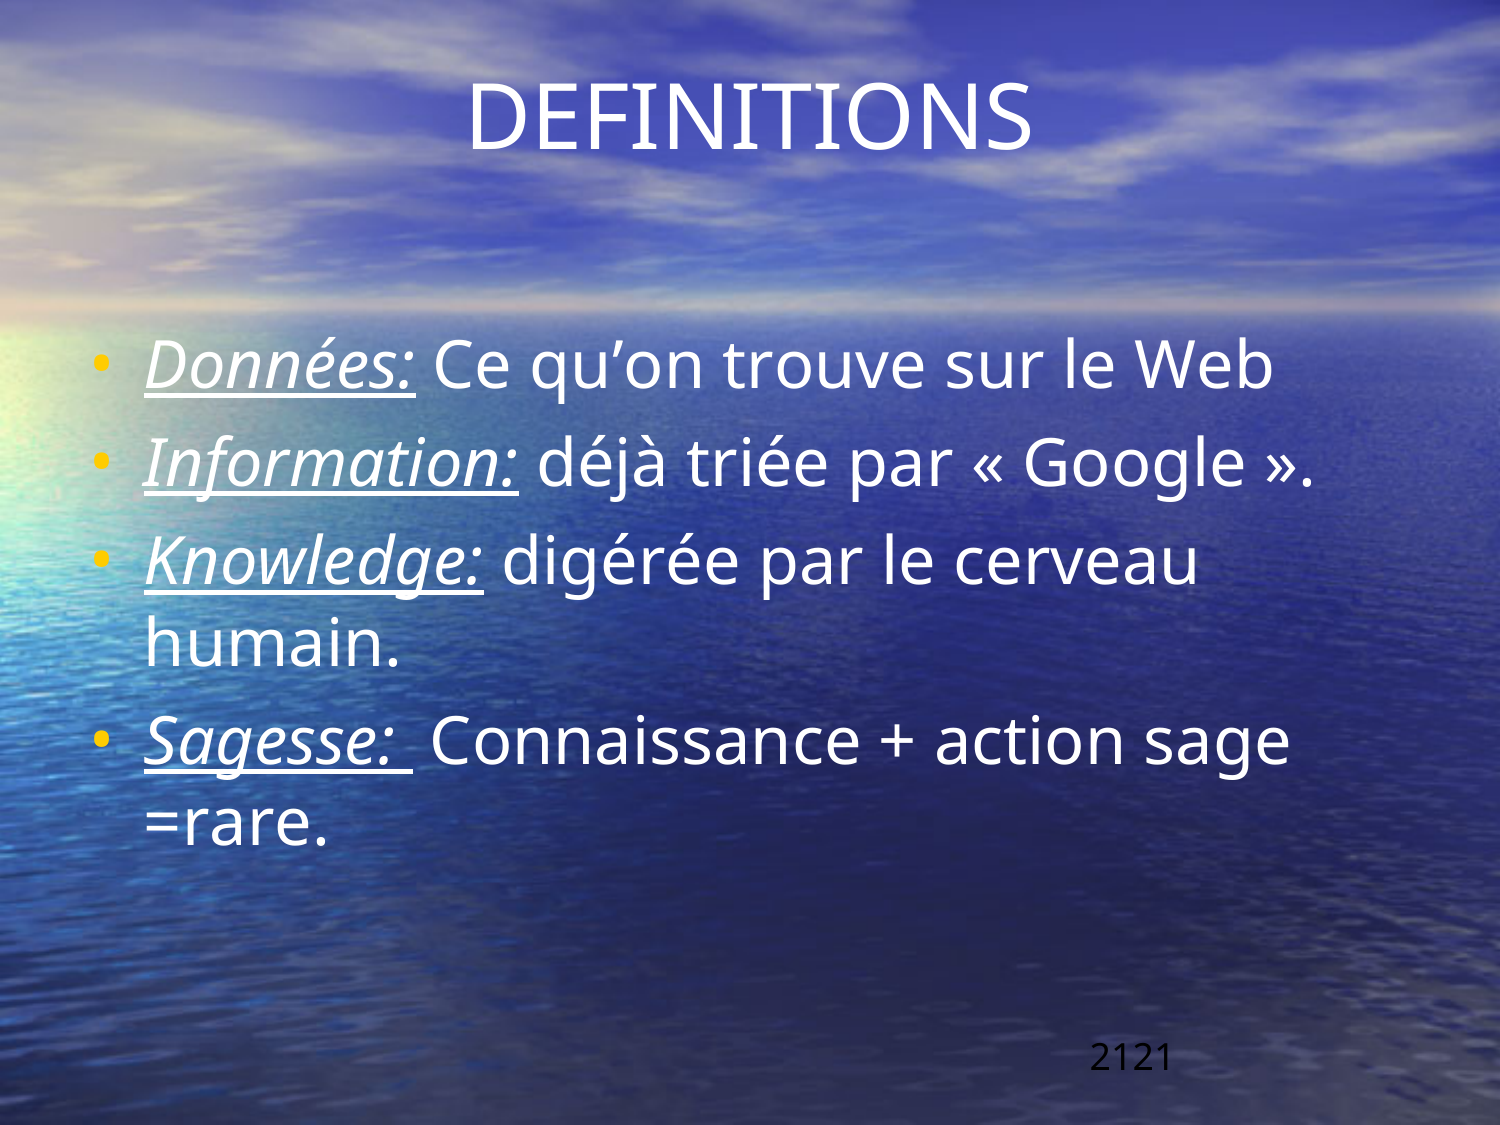

DEFINITIONS
Données: Ce qu’on trouve sur le Web
Information: déjà triée par « Google ».
Knowledge: digérée par le cerveau humain.
Sagesse: Connaissance + action sage =rare.